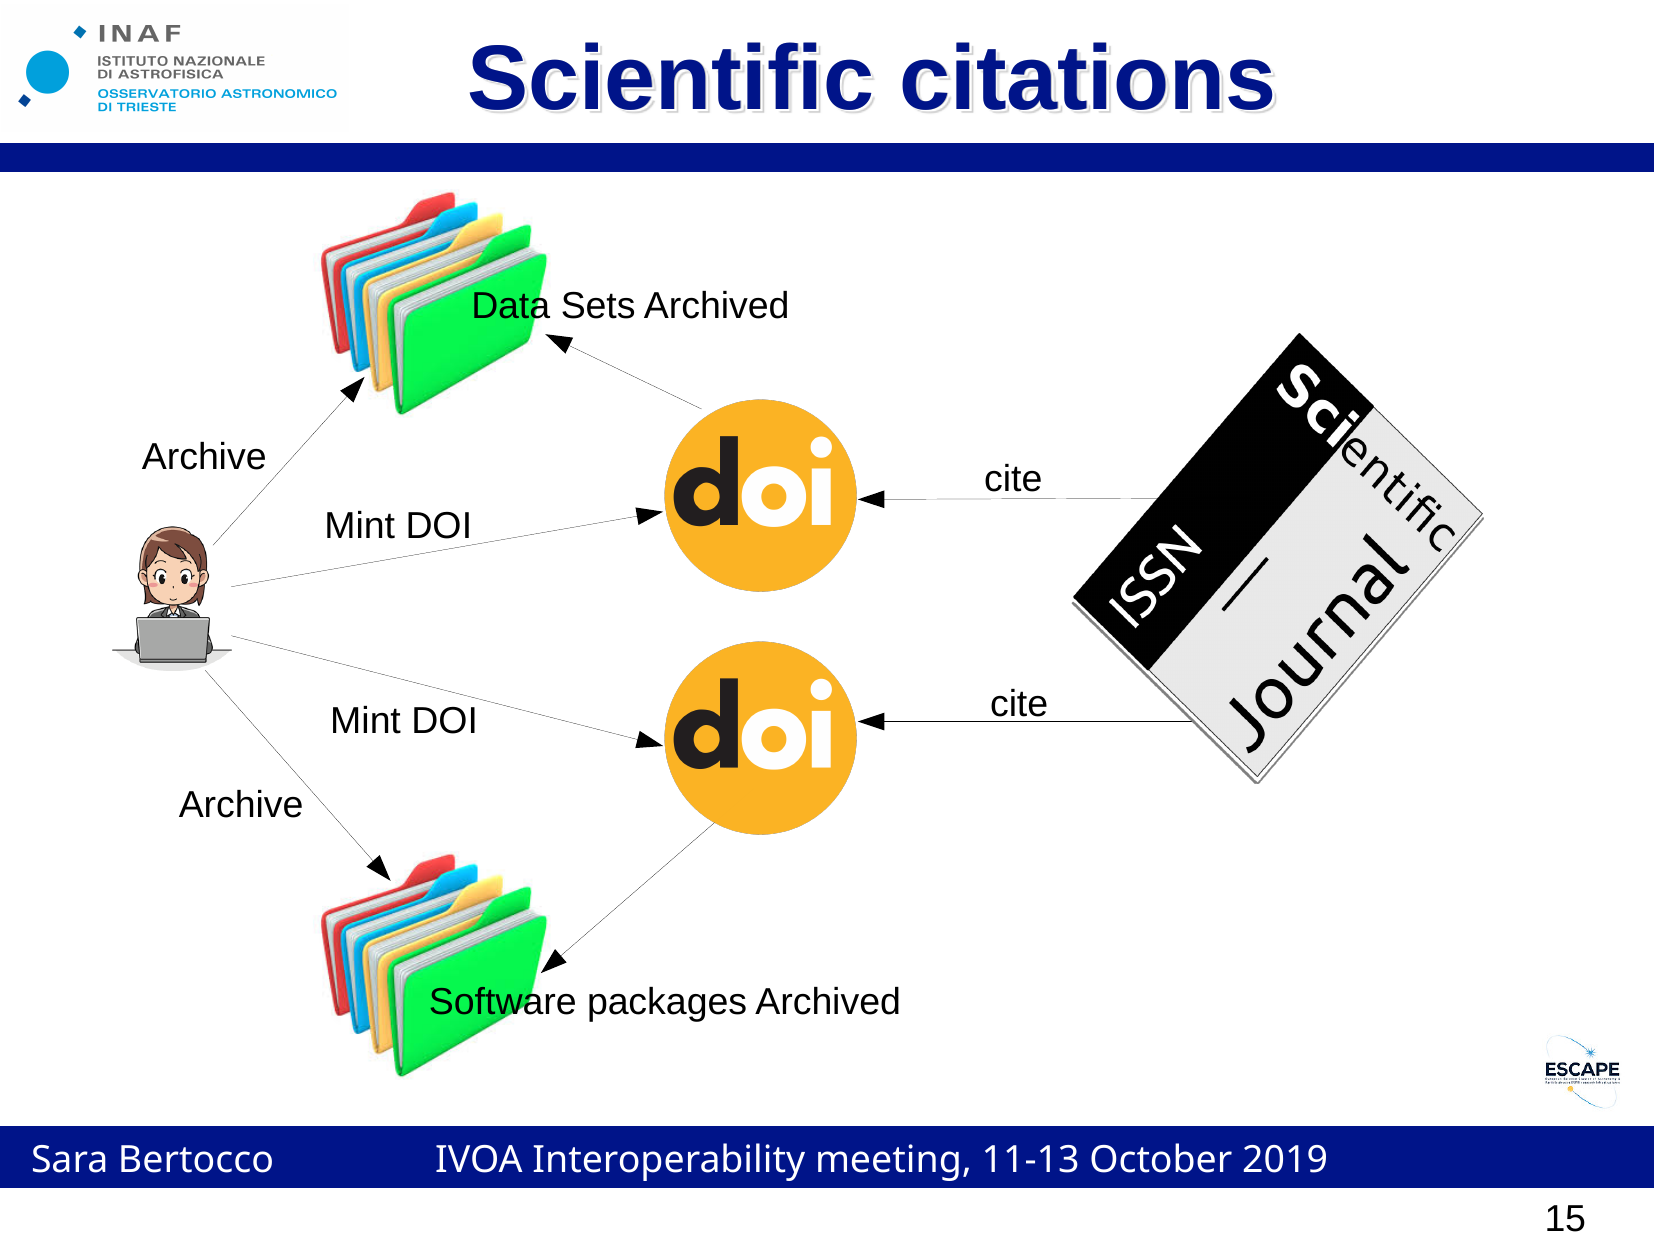

# Scientific citations
Data Sets Archived
Archive
cite
Mint DOI
cite
Mint DOI
Archive
Software packages Archived
Sara Bertocco		 IVOA Interoperability meeting, 11-13 October 2019